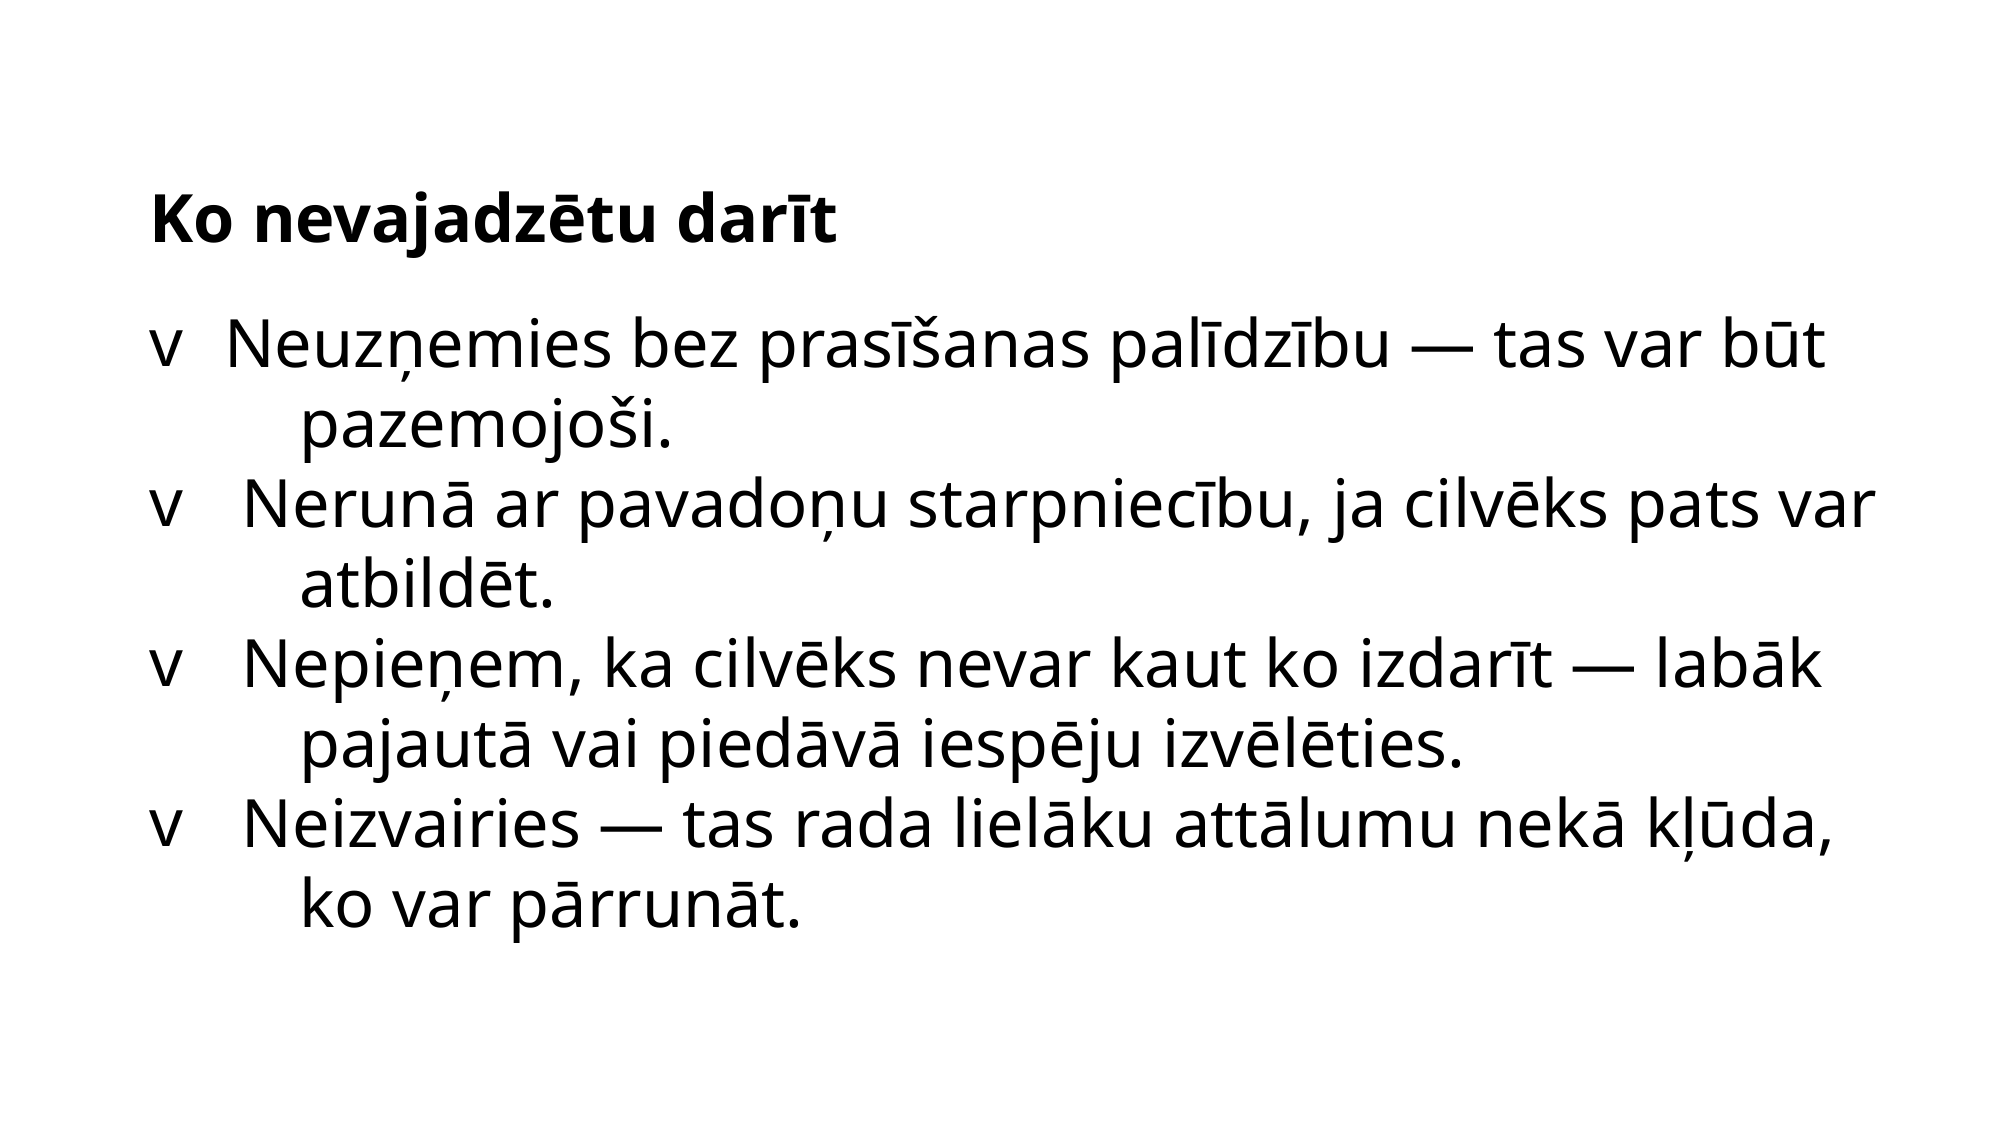

Ko nevajadzētu darīt
Neuzņemies bez prasīšanas palīdzību — tas var būt pazemojoši.
 Nerunā ar pavadoņu starpniecību, ja cilvēks pats var atbildēt.
 Nepieņem, ka cilvēks nevar kaut ko izdarīt — labāk pajautā vai piedāvā iespēju izvēlēties.
 Neizvairies — tas rada lielāku attālumu nekā kļūda, ko var pārrunāt.